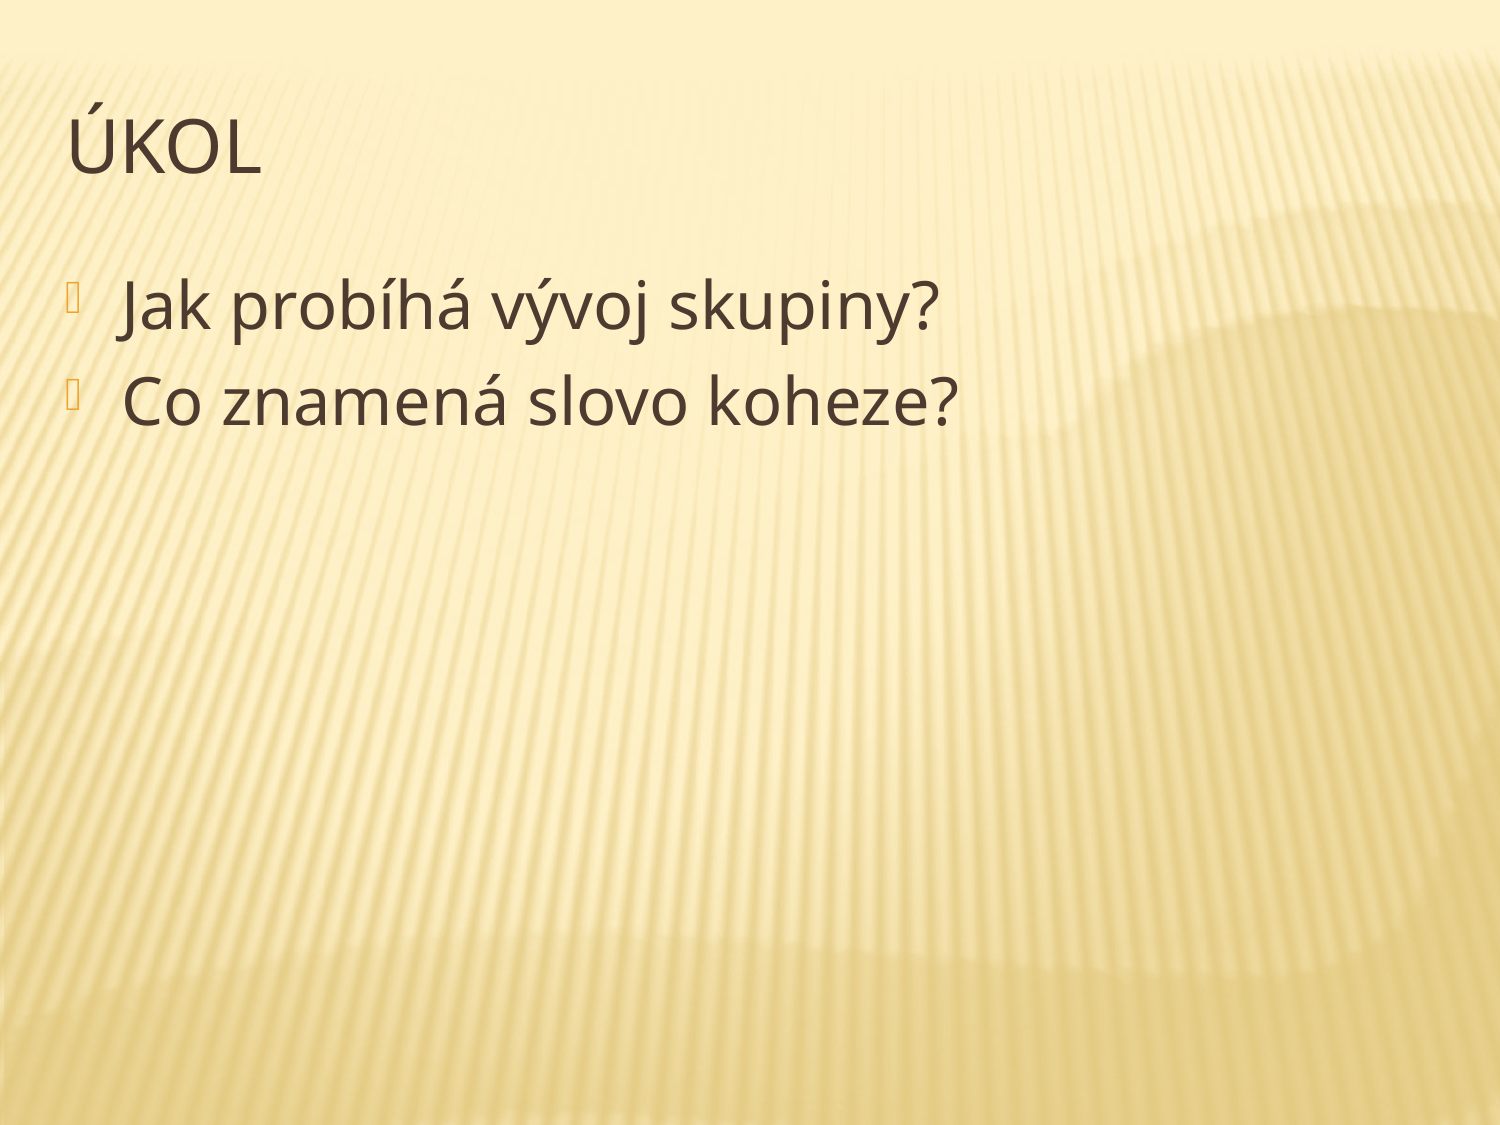

# Úkol
Jak probíhá vývoj skupiny?
Co znamená slovo koheze?